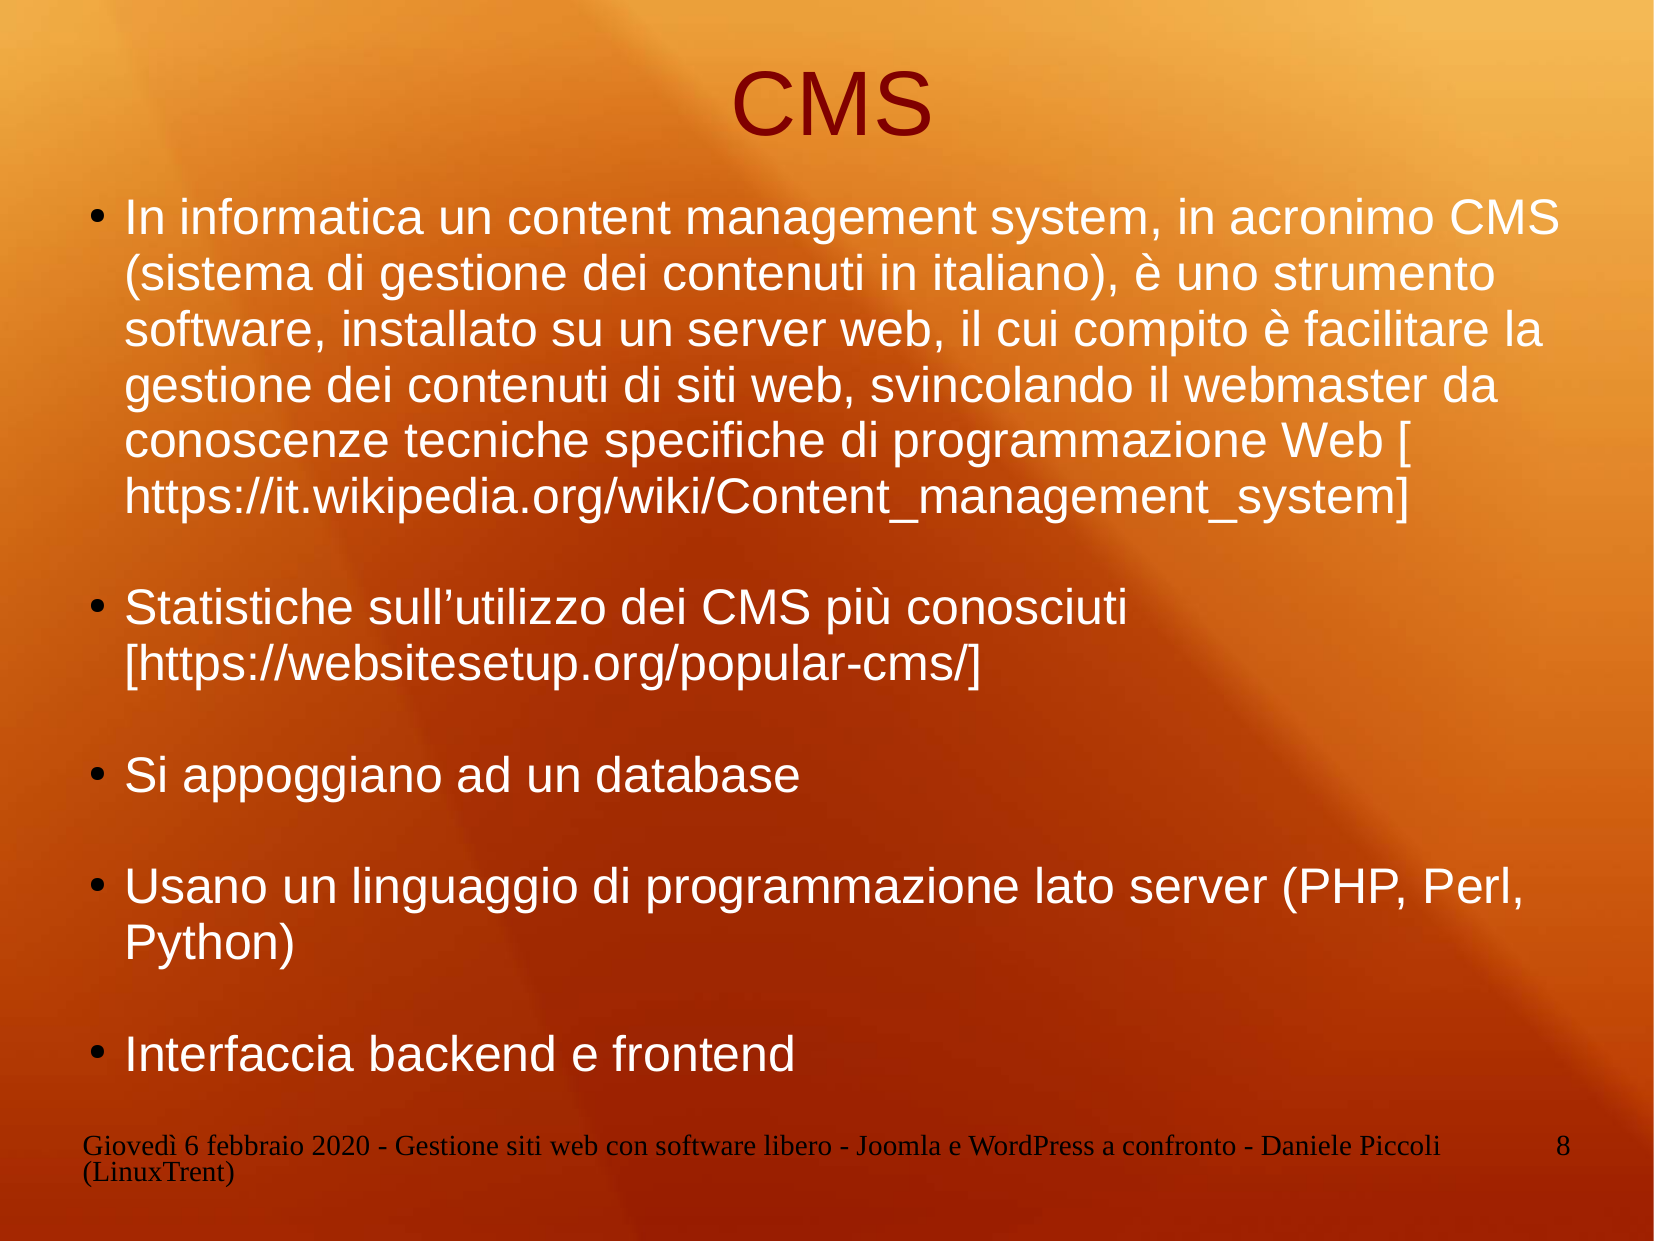

# CMS
In informatica un content management system, in acronimo CMS (sistema di gestione dei contenuti in italiano), è uno strumento software, installato su un server web, il cui compito è facilitare la gestione dei contenuti di siti web, svincolando il webmaster da conoscenze tecniche specifiche di programmazione Web [https://it.wikipedia.org/wiki/Content_management_system]
Statistiche sull’utilizzo dei CMS più conosciuti [https://websitesetup.org/popular-cms/]
Si appoggiano ad un database
Usano un linguaggio di programmazione lato server (PHP, Perl, Python)
Interfaccia backend e frontend
Giovedì 6 febbraio 2020 - Gestione siti web con software libero - Joomla e WordPress a confronto - Daniele Piccoli (LinuxTrent)
8